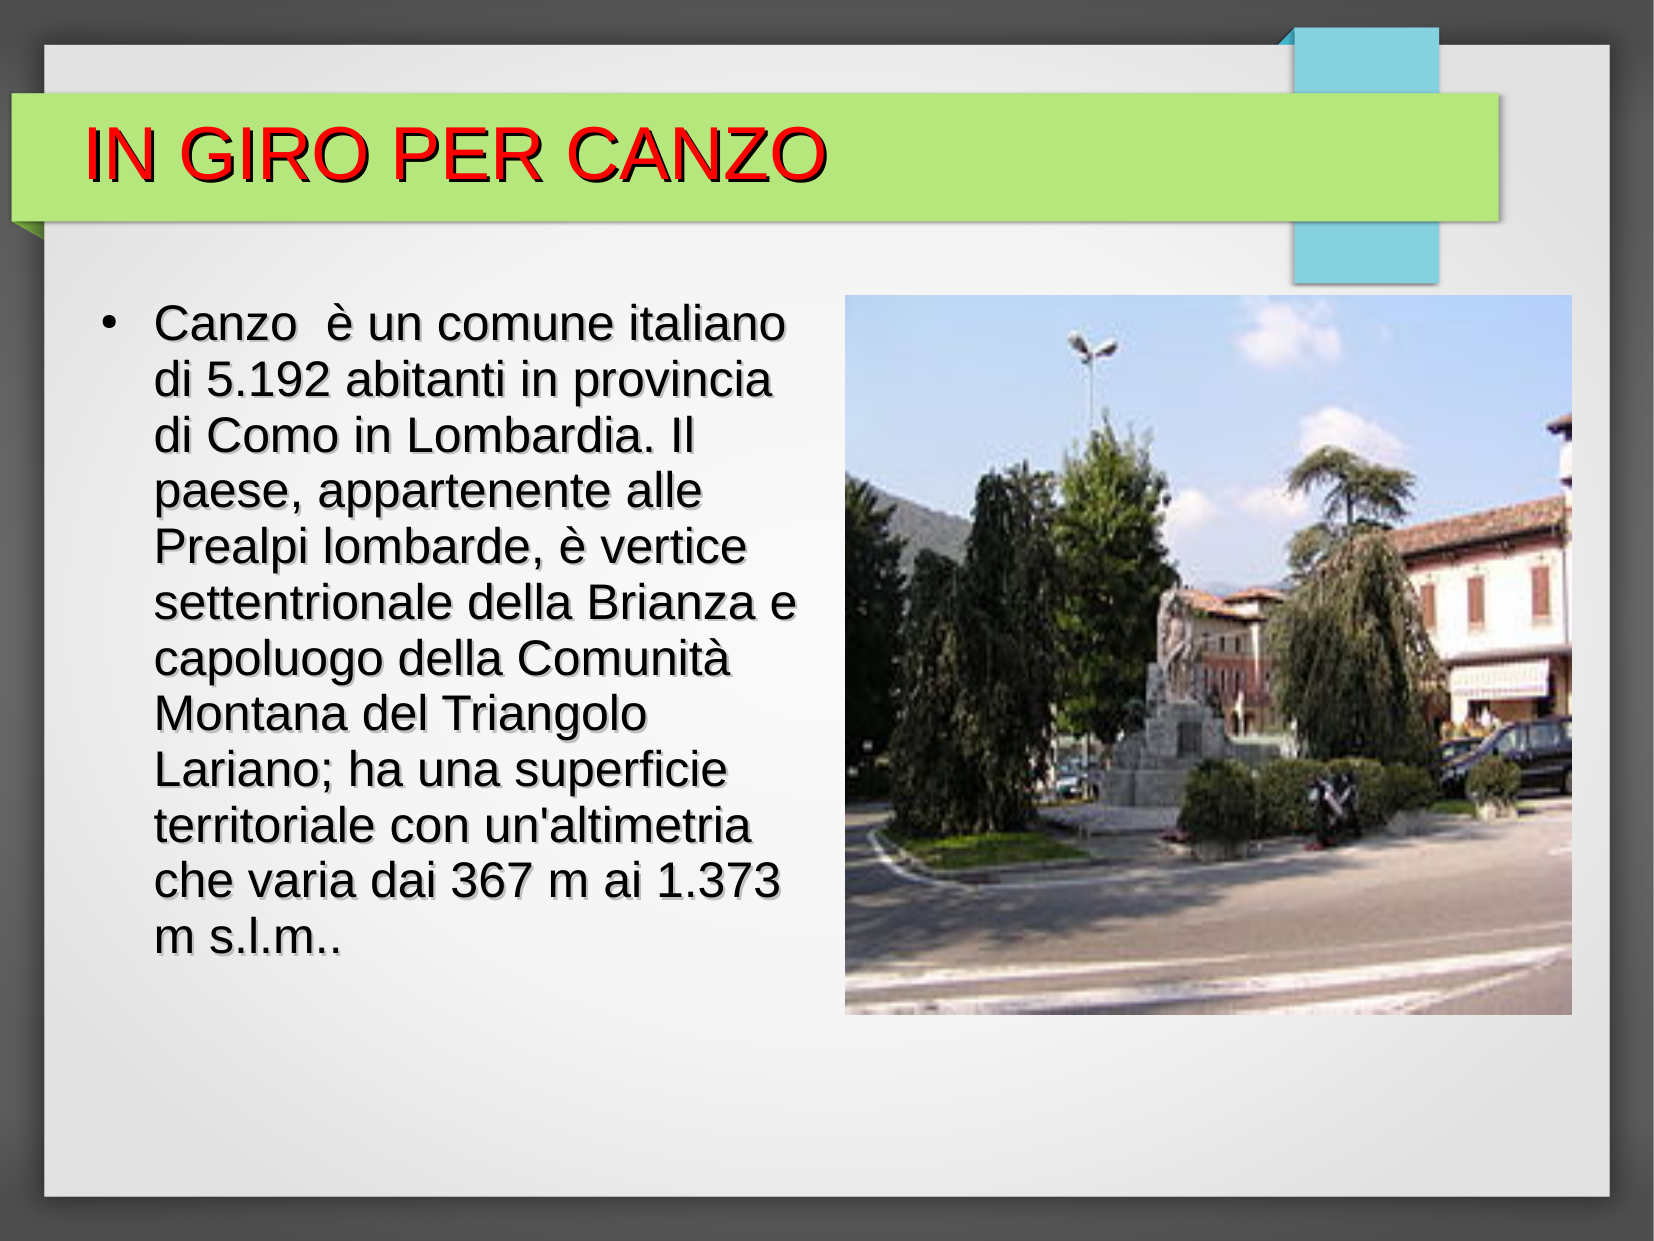

# IN GIRO PER CANZO
Canzo è un comune italiano di 5.192 abitanti in provincia di Como in Lombardia. Il paese, appartenente alle Prealpi lombarde, è vertice settentrionale della Brianza e capoluogo della Comunità Montana del Triangolo Lariano; ha una superficie territoriale con un'altimetria che varia dai 367 m ai 1.373 m s.l.m..